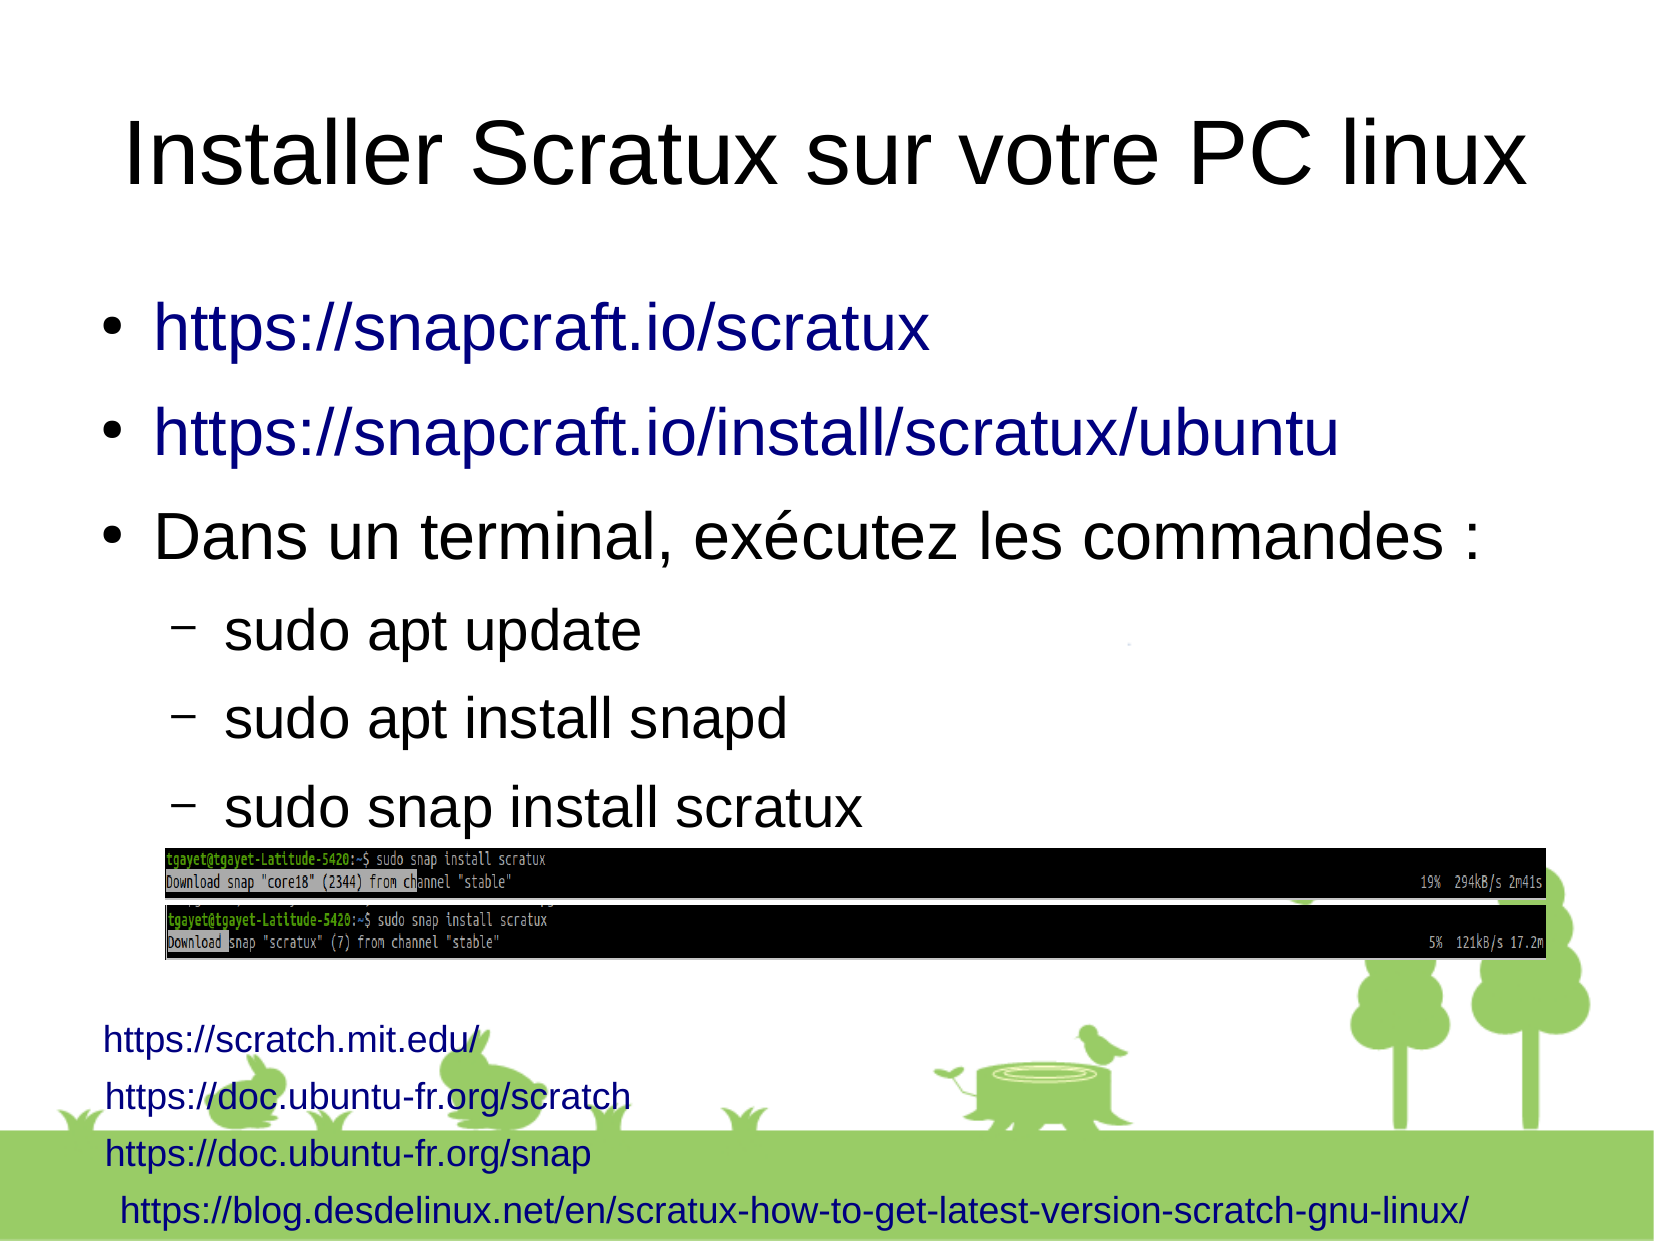

# Installer Scratux sur votre PC linux
https://snapcraft.io/scratux
https://snapcraft.io/install/scratux/ubuntu
Dans un terminal, exécutez les commandes :
sudo apt update
sudo apt install snapd
sudo snap install scratux
https://scratch.mit.edu/
https://doc.ubuntu-fr.org/scratch
https://doc.ubuntu-fr.org/snap
https://blog.desdelinux.net/en/scratux-how-to-get-latest-version-scratch-gnu-linux/